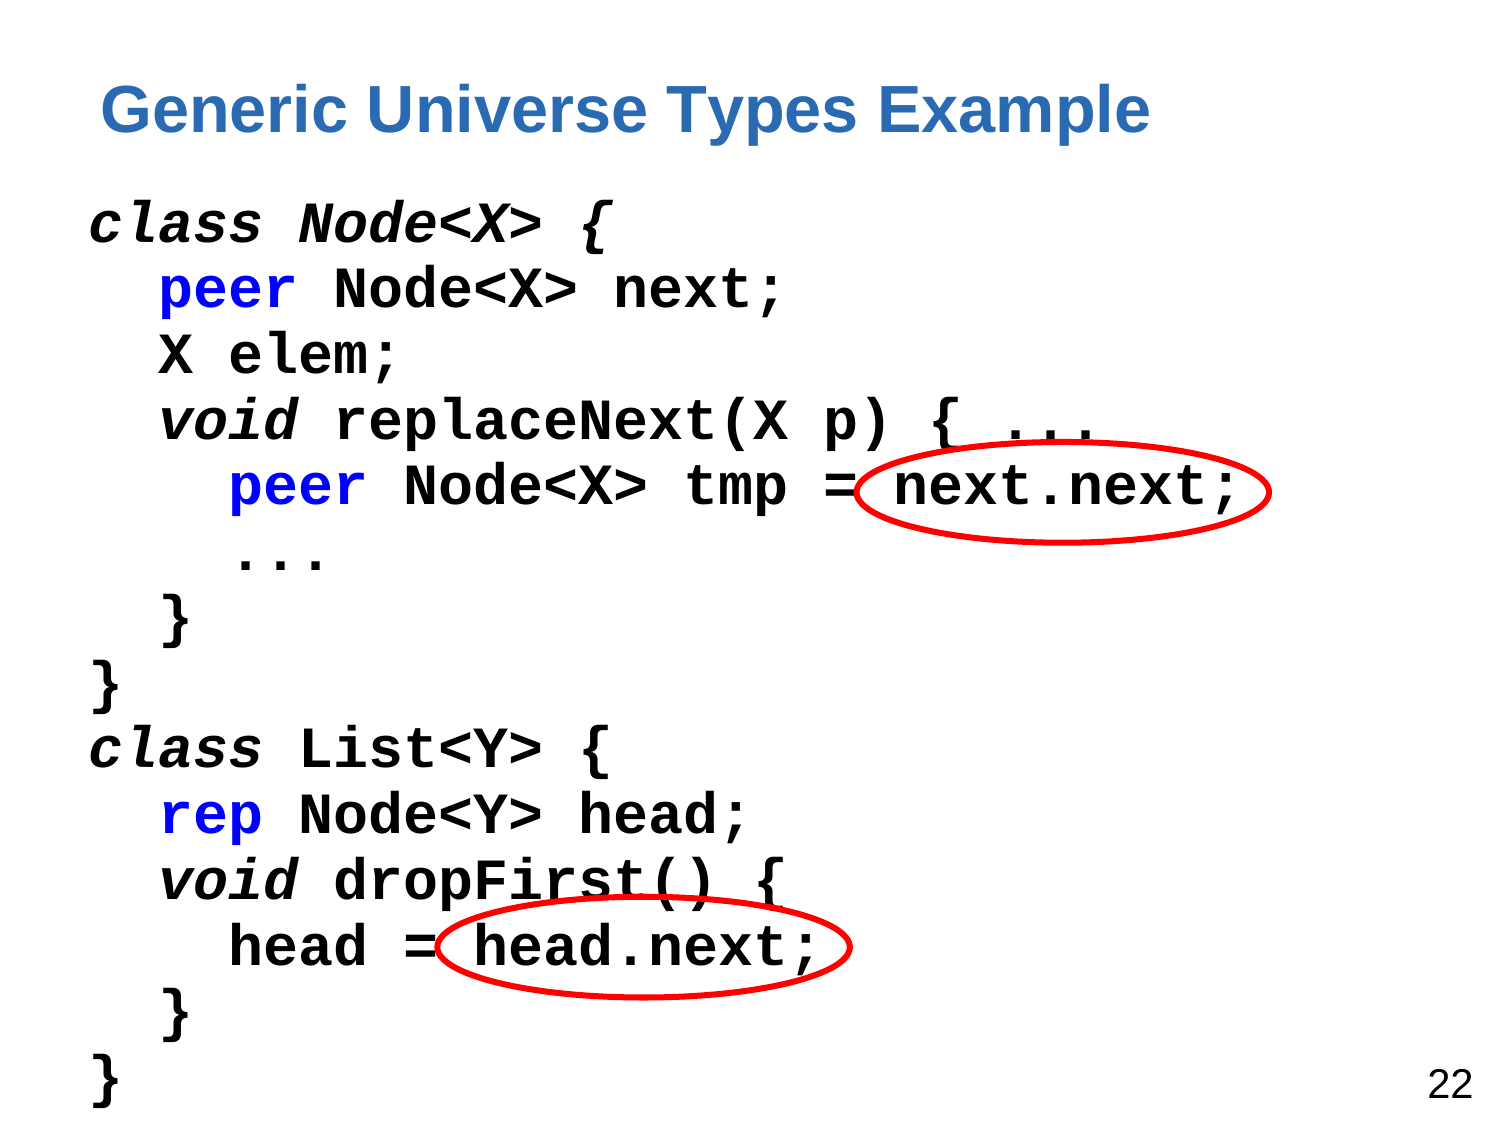

# Generic Universe Types Example
class Node<X> {
 peer Node<X> next;
 X elem;
 void replaceNext(X p) { ...
 peer Node<X> tmp = next.next;
 ...
 }
}
class List<Y> {
 rep Node<Y> head;
 void dropFirst() {
 head = head.next;
 }
}
22